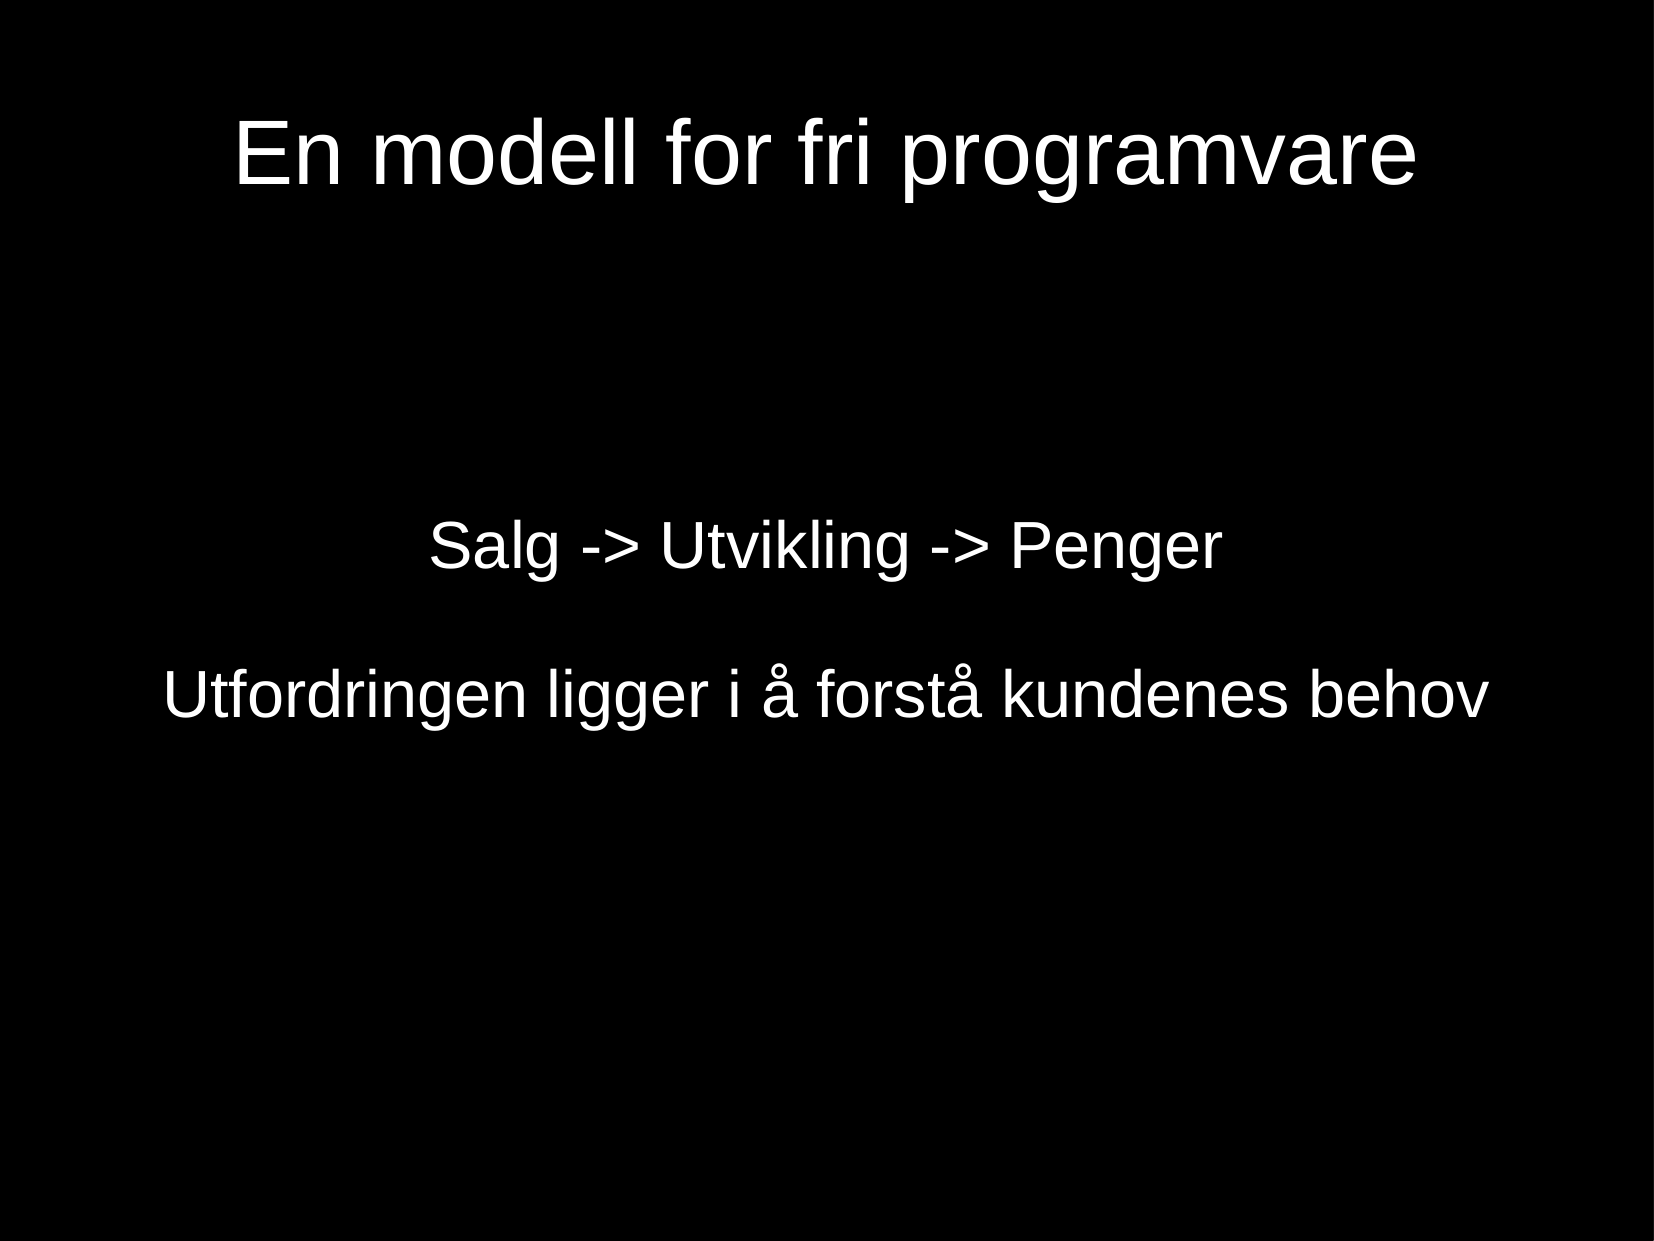

Salg -> Utvikling -> Penger
Utfordringen ligger i å forstå kundenes behov
# En modell for fri programvare